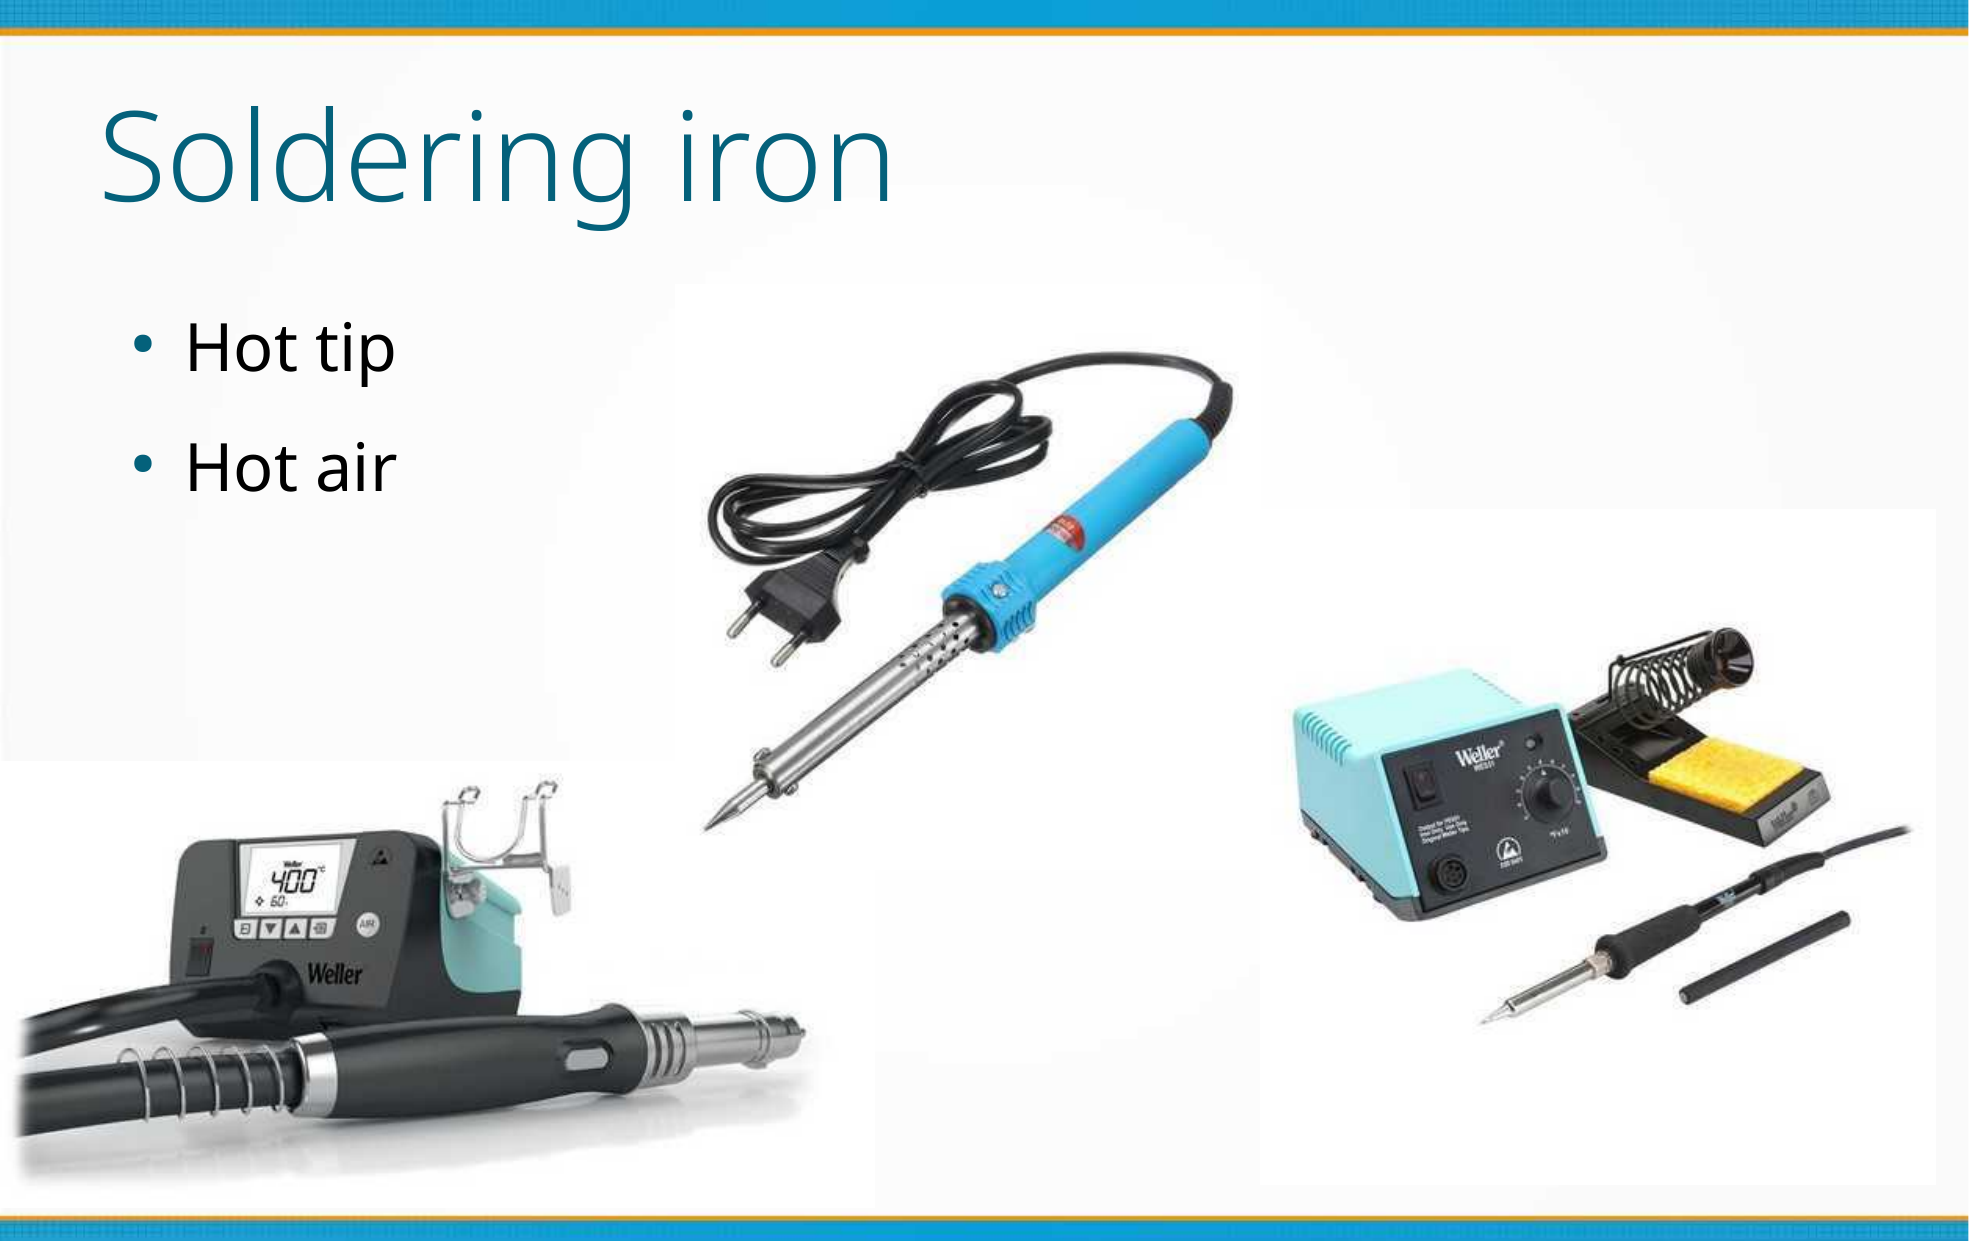

# Soldering iron
Hot tip
Hot air